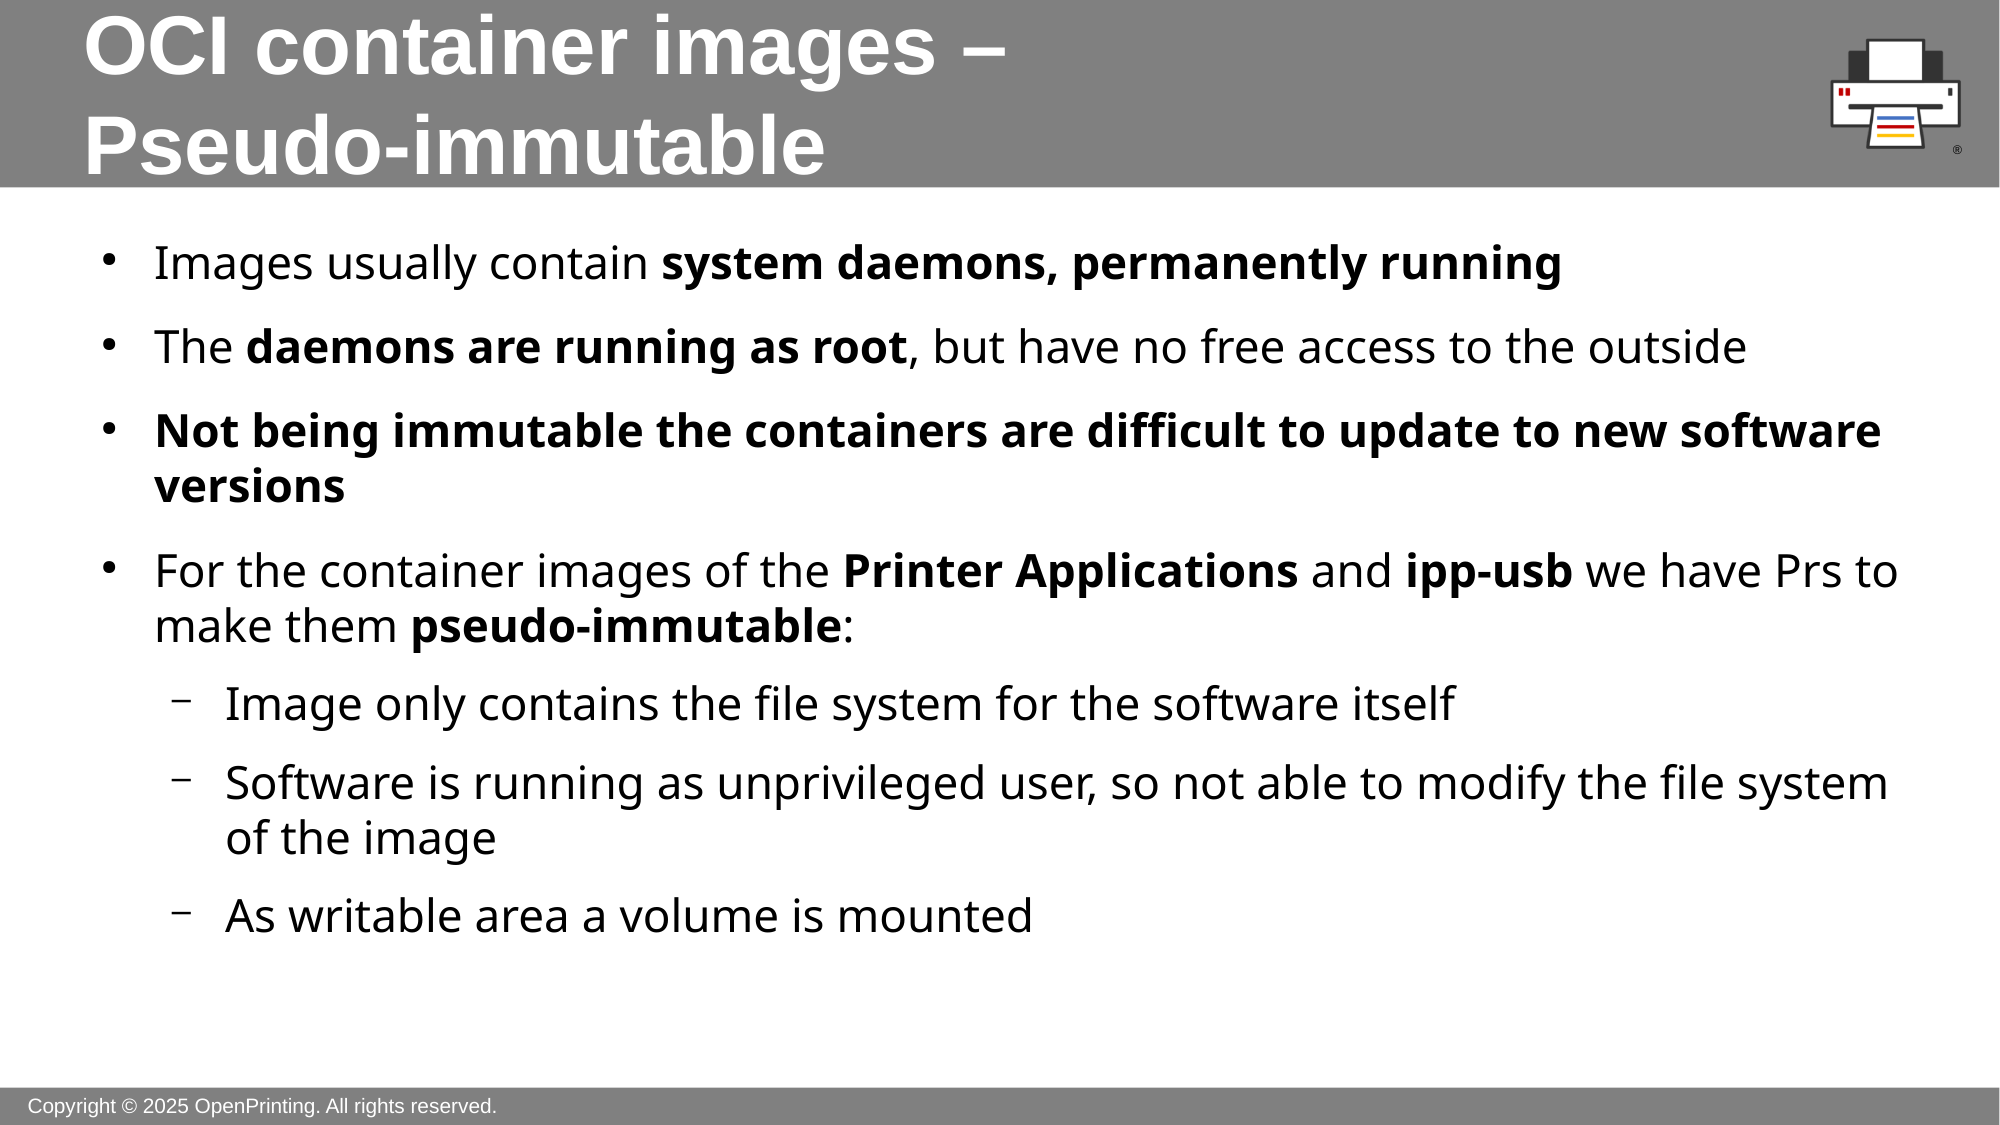

OCI container images –
Pseudo-immutable
# Images usually contain system daemons, permanently running
The daemons are running as root, but have no free access to the outside
Not being immutable the containers are difficult to update to new software versions
For the container images of the Printer Applications and ipp-usb we have Prs to make them pseudo-immutable:
Image only contains the file system for the software itself
Software is running as unprivileged user, so not able to modify the file system of the image
As writable area a volume is mounted